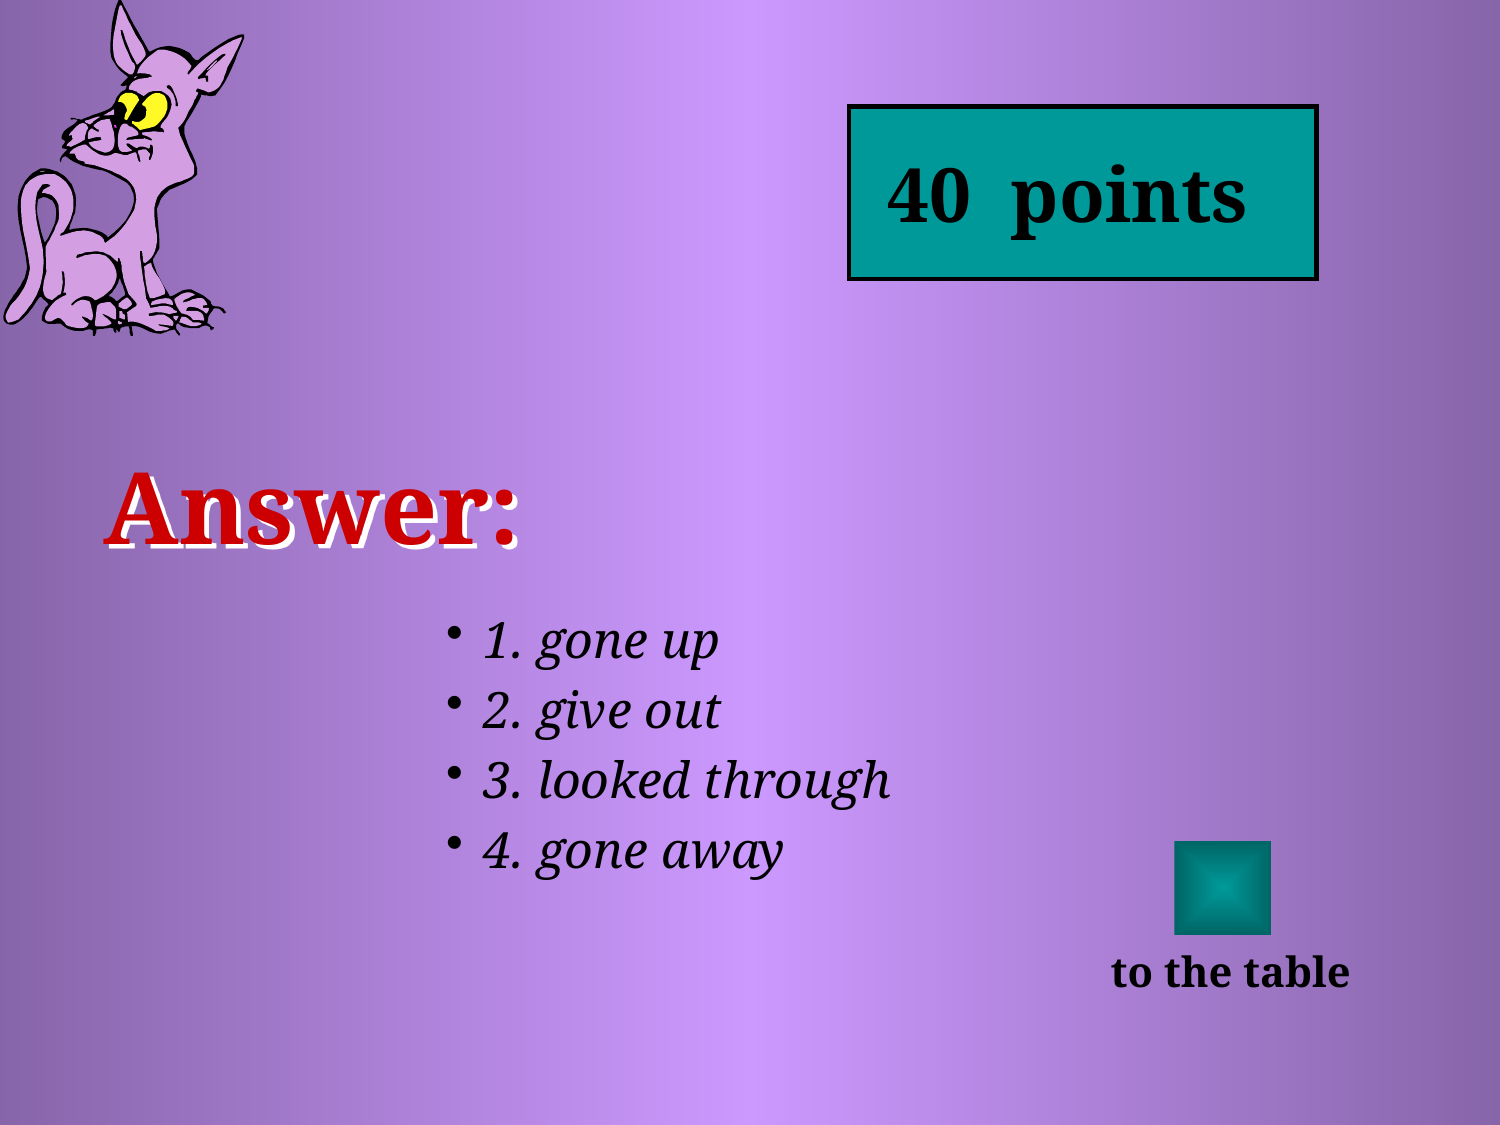

40 points
# Answer:
1. gone up
2. give out
3. looked through
4. gone away
to the table